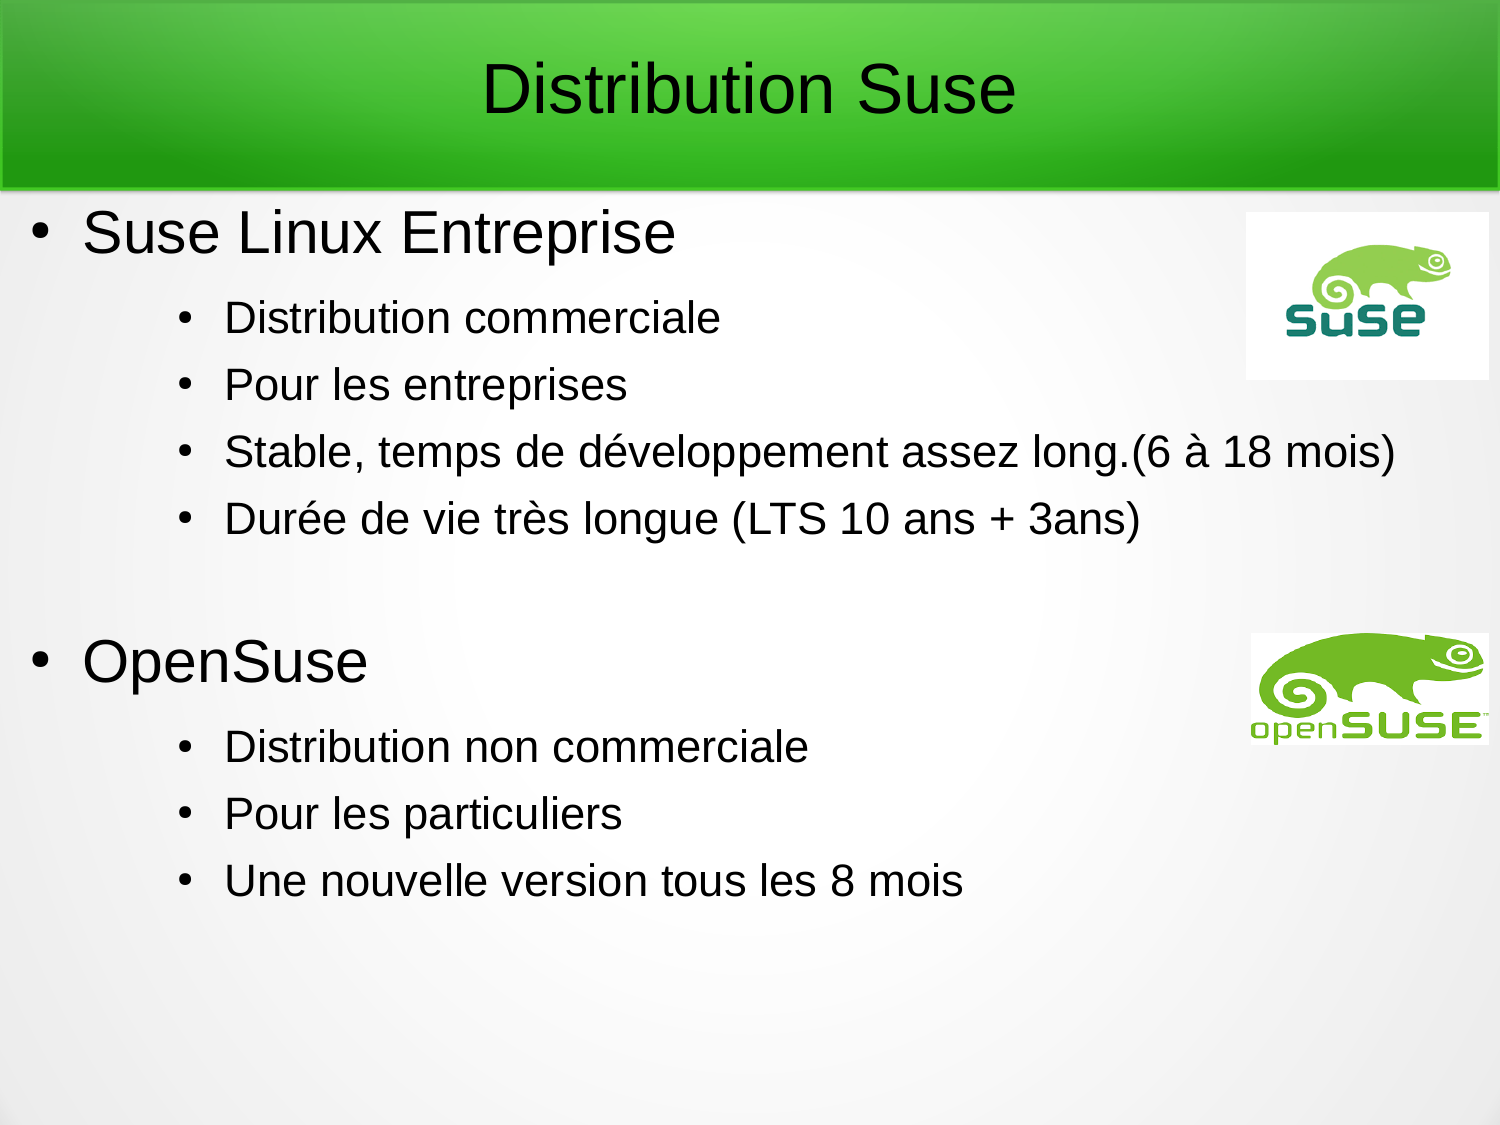

# Distribution Suse
Suse Linux Entreprise
Distribution commerciale
Pour les entreprises
Stable, temps de développement assez long.(6 à 18 mois)
Durée de vie très longue (LTS 10 ans + 3ans)
OpenSuse
Distribution non commerciale
Pour les particuliers
Une nouvelle version tous les 8 mois